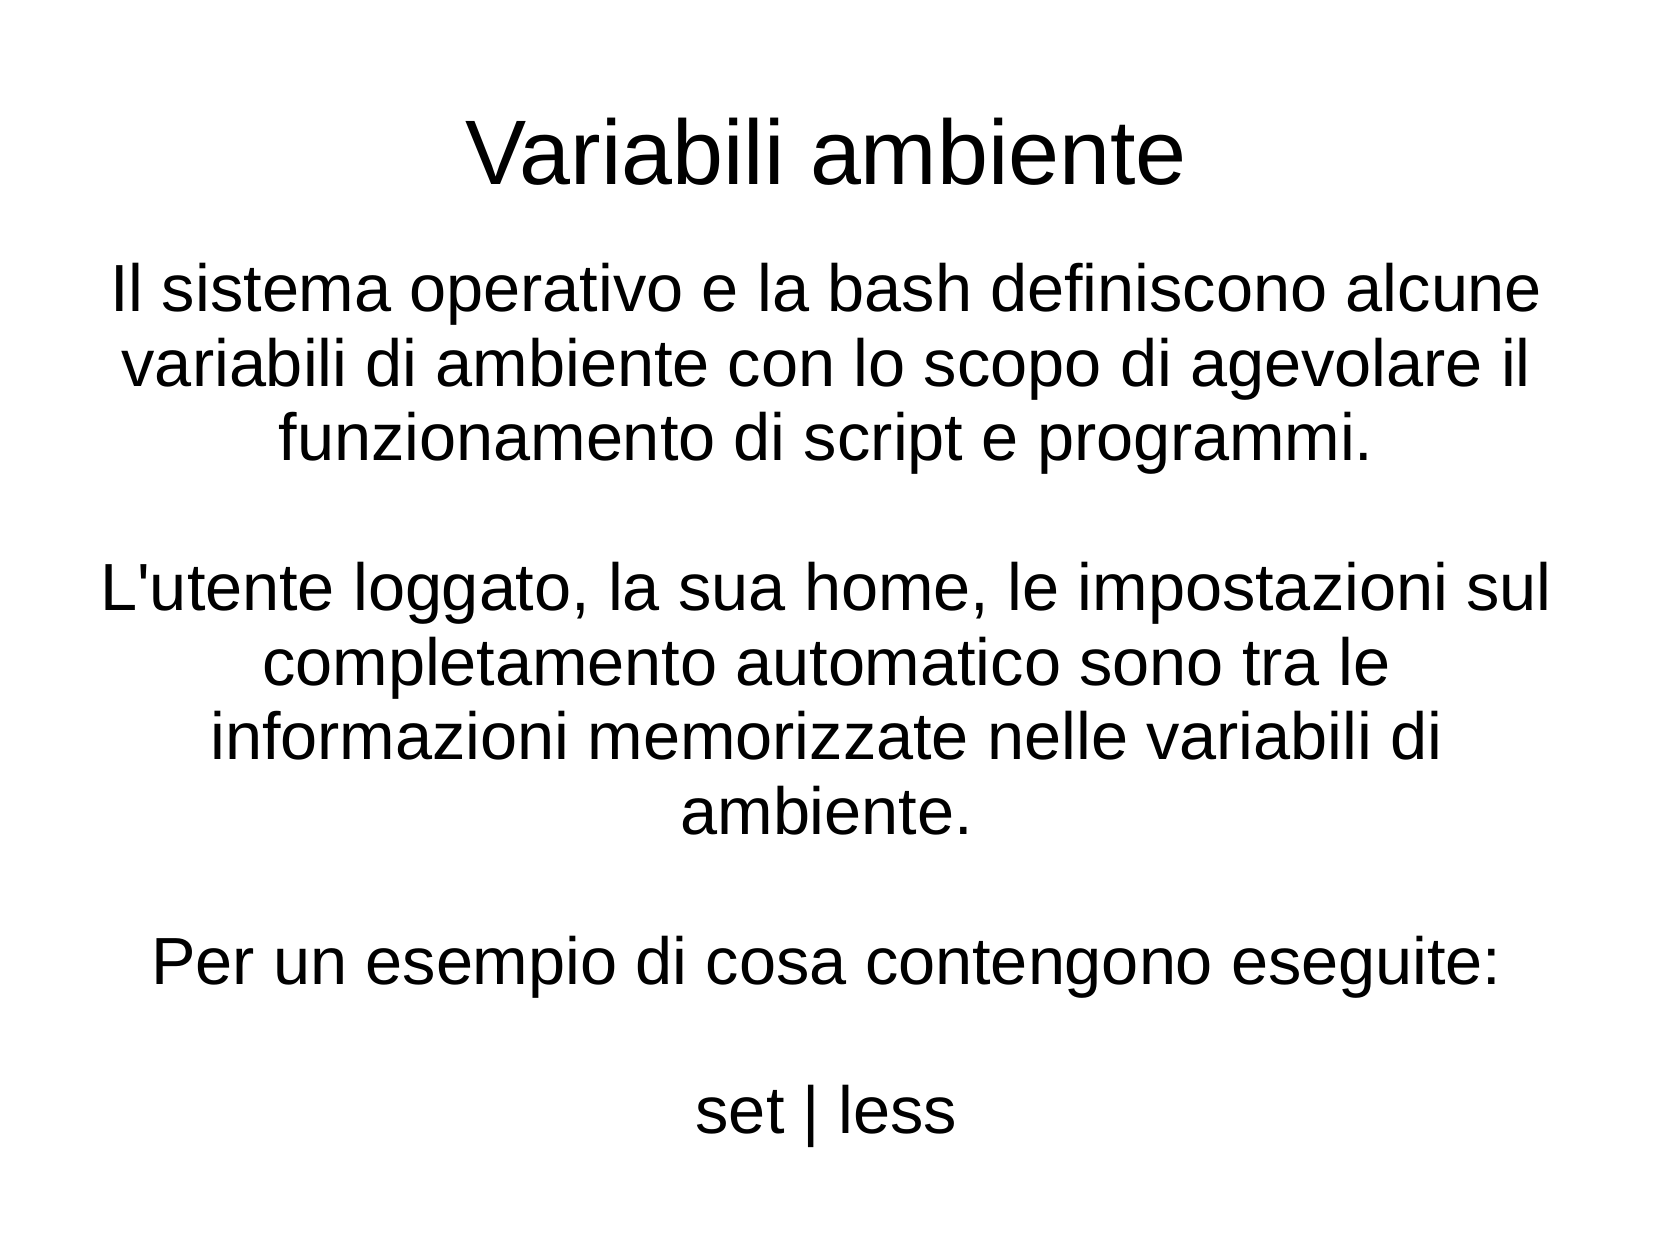

# Variabili ambiente
Il sistema operativo e la bash definiscono alcune variabili di ambiente con lo scopo di agevolare il funzionamento di script e programmi.
L'utente loggato, la sua home, le impostazioni sul completamento automatico sono tra le informazioni memorizzate nelle variabili di ambiente.
Per un esempio di cosa contengono eseguite:
set | less